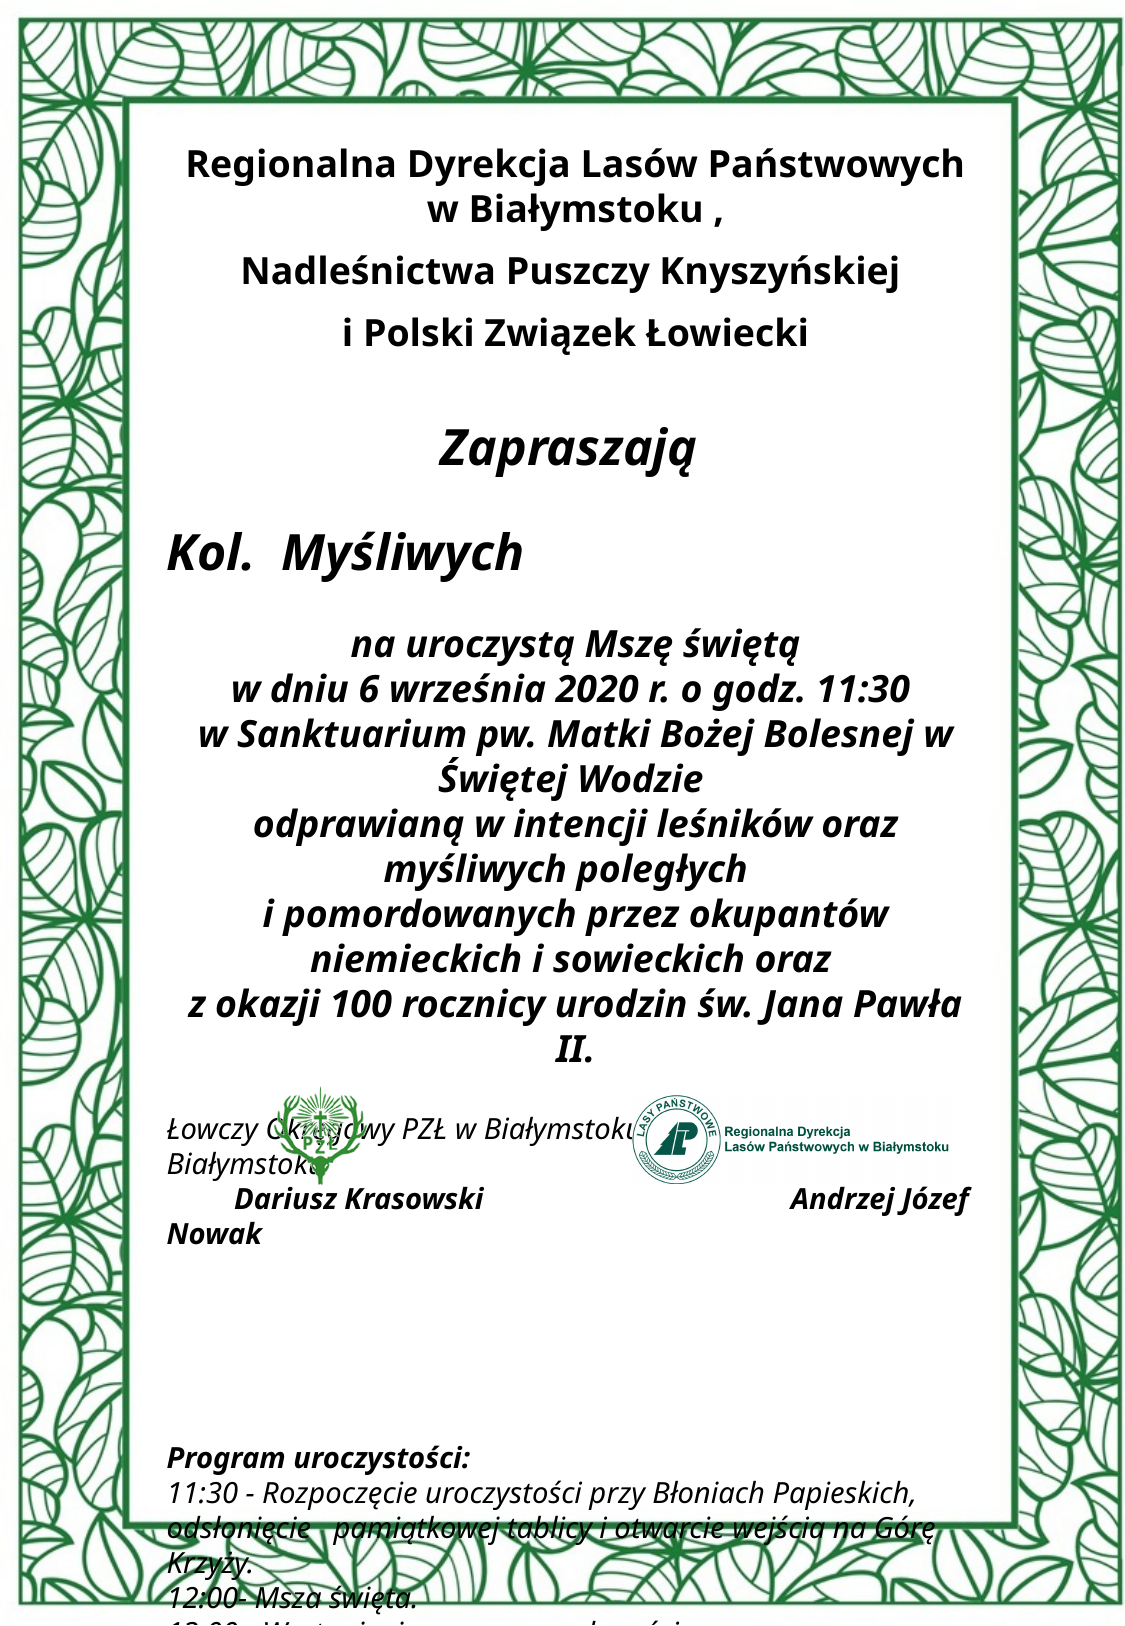

Regionalna Dyrekcja Lasów Państwowych w Białymstoku ,
Nadleśnictwa Puszczy Knyszyńskiej
i Polski Związek Łowiecki
Zapraszają
Kol. Myśliwych
na uroczystą Mszę świętą
w dniu 6 września 2020 r. o godz. 11:30
w Sanktuarium pw. Matki Bożej Bolesnej w Świętej Wodzie
odprawianą w intencji leśników oraz myśliwych poległych
i pomordowanych przez okupantów niemieckich i sowieckich oraz
z okazji 100 rocznicy urodzin św. Jana Pawła II.
Łowczy Okręgowy PZŁ w Białymstoku Dyrektor RDLP w Białymstoku
 Dariusz Krasowski Andrzej Józef Nowak
Program uroczystości:
11:30 - Rozpoczęcie uroczystości przy Błoniach Papieskich, odsłonięcie pamiątkowej tablicy i otwarcie wejścia na Górę Krzyży.
12:00- Msza święta.
13:00 - Wystąpienia zaproszonych gości.
14:00- Agapa.
Prosimy o potwierdzenie przybycia do 31.08.2020, pod numerem tel. 85 743 6875.
Z uwagi na panującą pandemię COVID-19 uprzejmie prosimy o przestrzeganie obowiązujących zaleceń GIS, a przede wszystkim używanie maseczek i zachowanie dystansu społecznego.